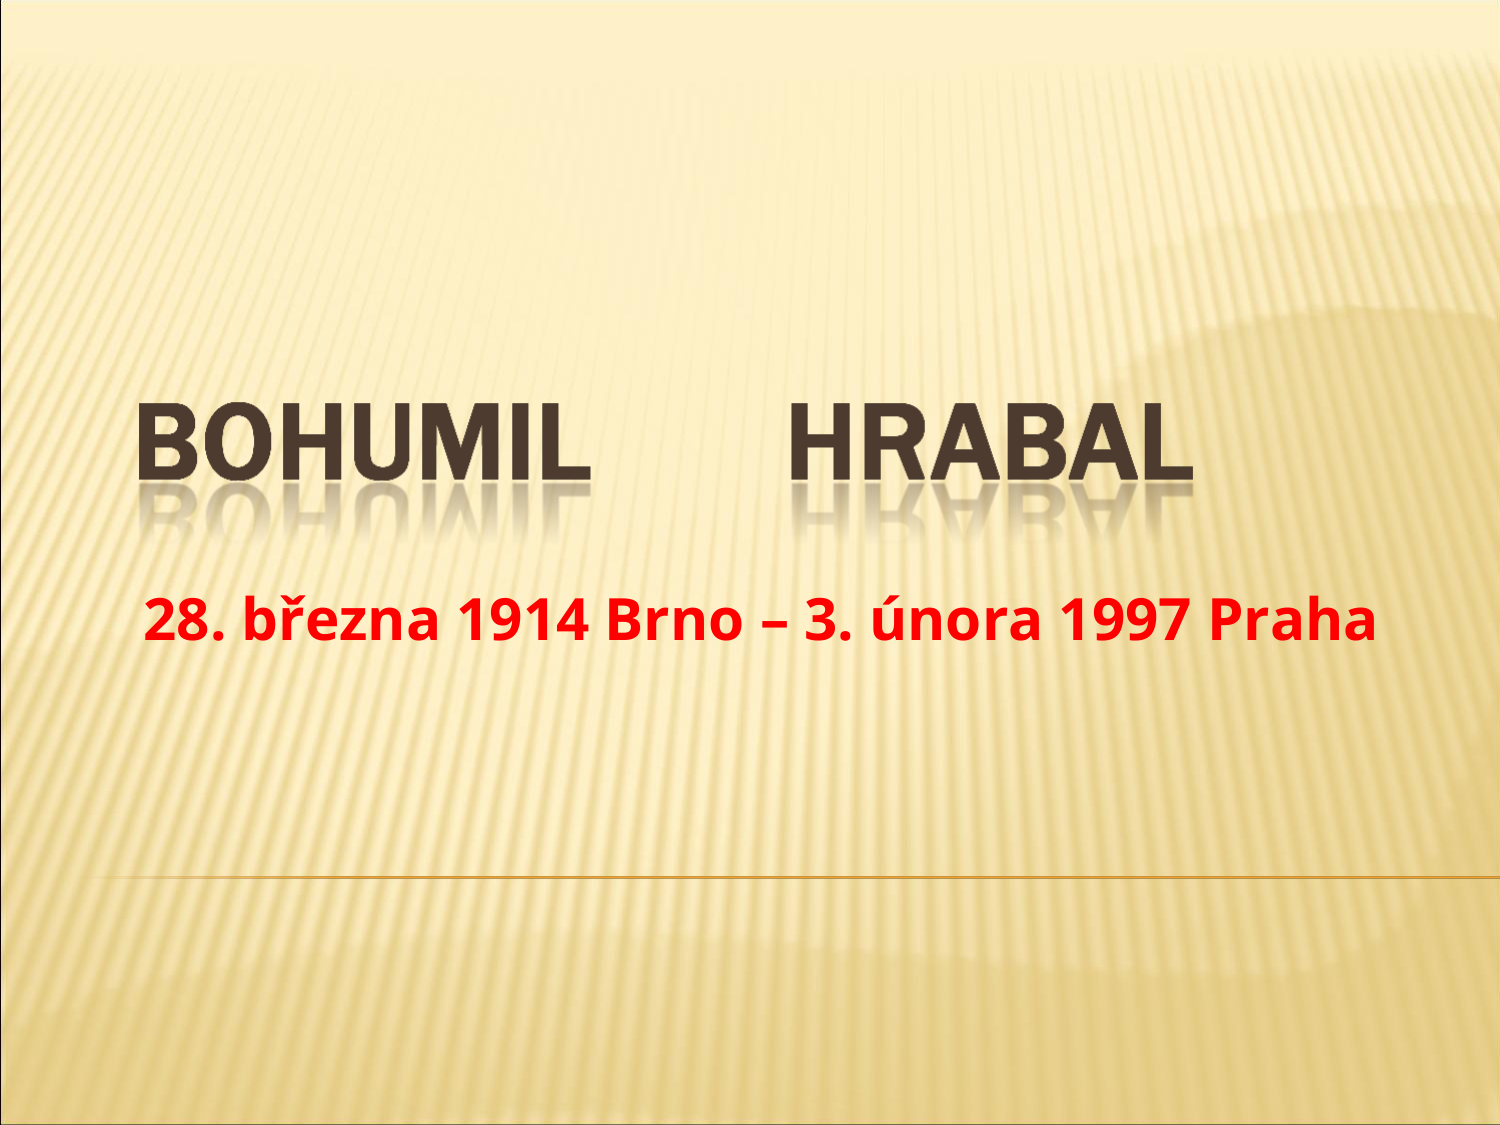

28. března 1914 Brno – 3. února 1997 Praha